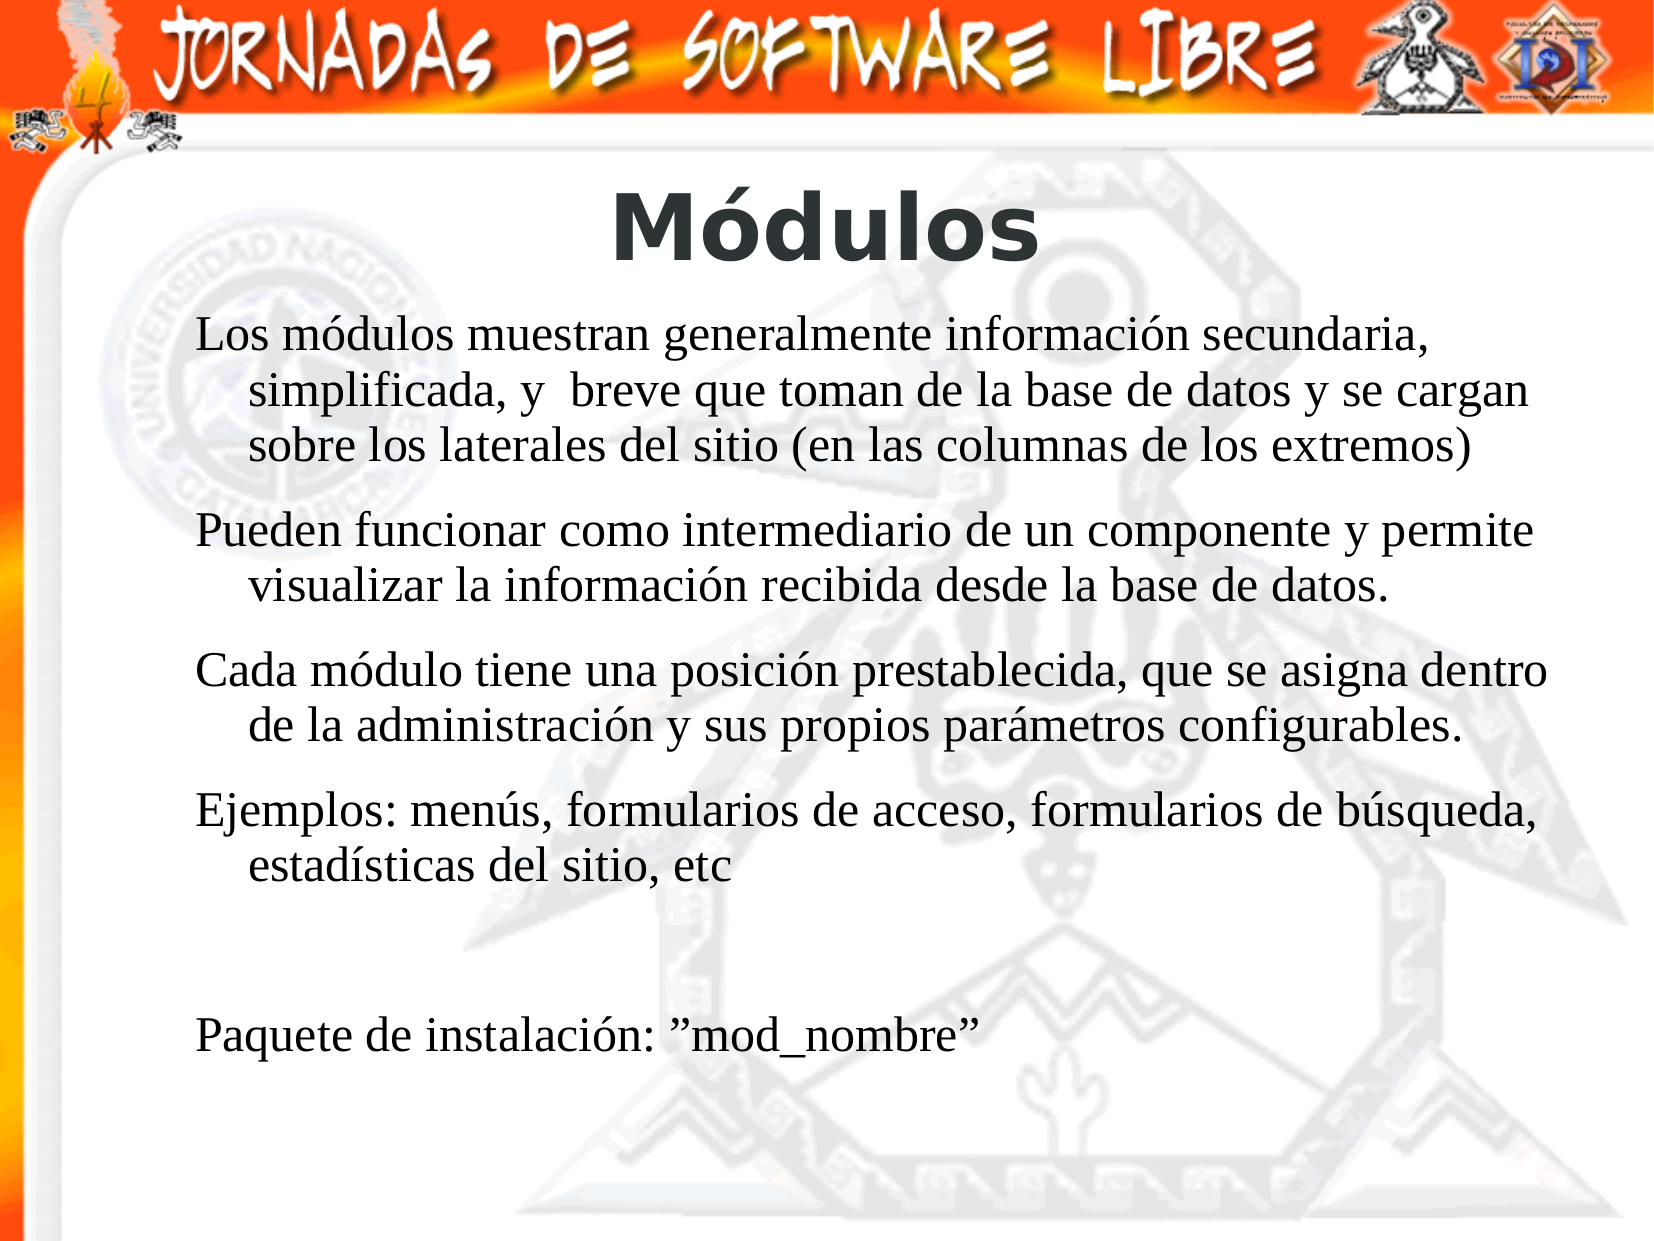

# Módulos
Los módulos muestran generalmente información secundaria, simplificada, y breve que toman de la base de datos y se cargan sobre los laterales del sitio (en las columnas de los extremos)
Pueden funcionar como intermediario de un componente y permite visualizar la información recibida desde la base de datos.
Cada módulo tiene una posición prestablecida, que se asigna dentro de la administración y sus propios parámetros configurables.
Ejemplos: menús, formularios de acceso, formularios de búsqueda, estadísticas del sitio, etc
Paquete de instalación: ”mod_nombre”